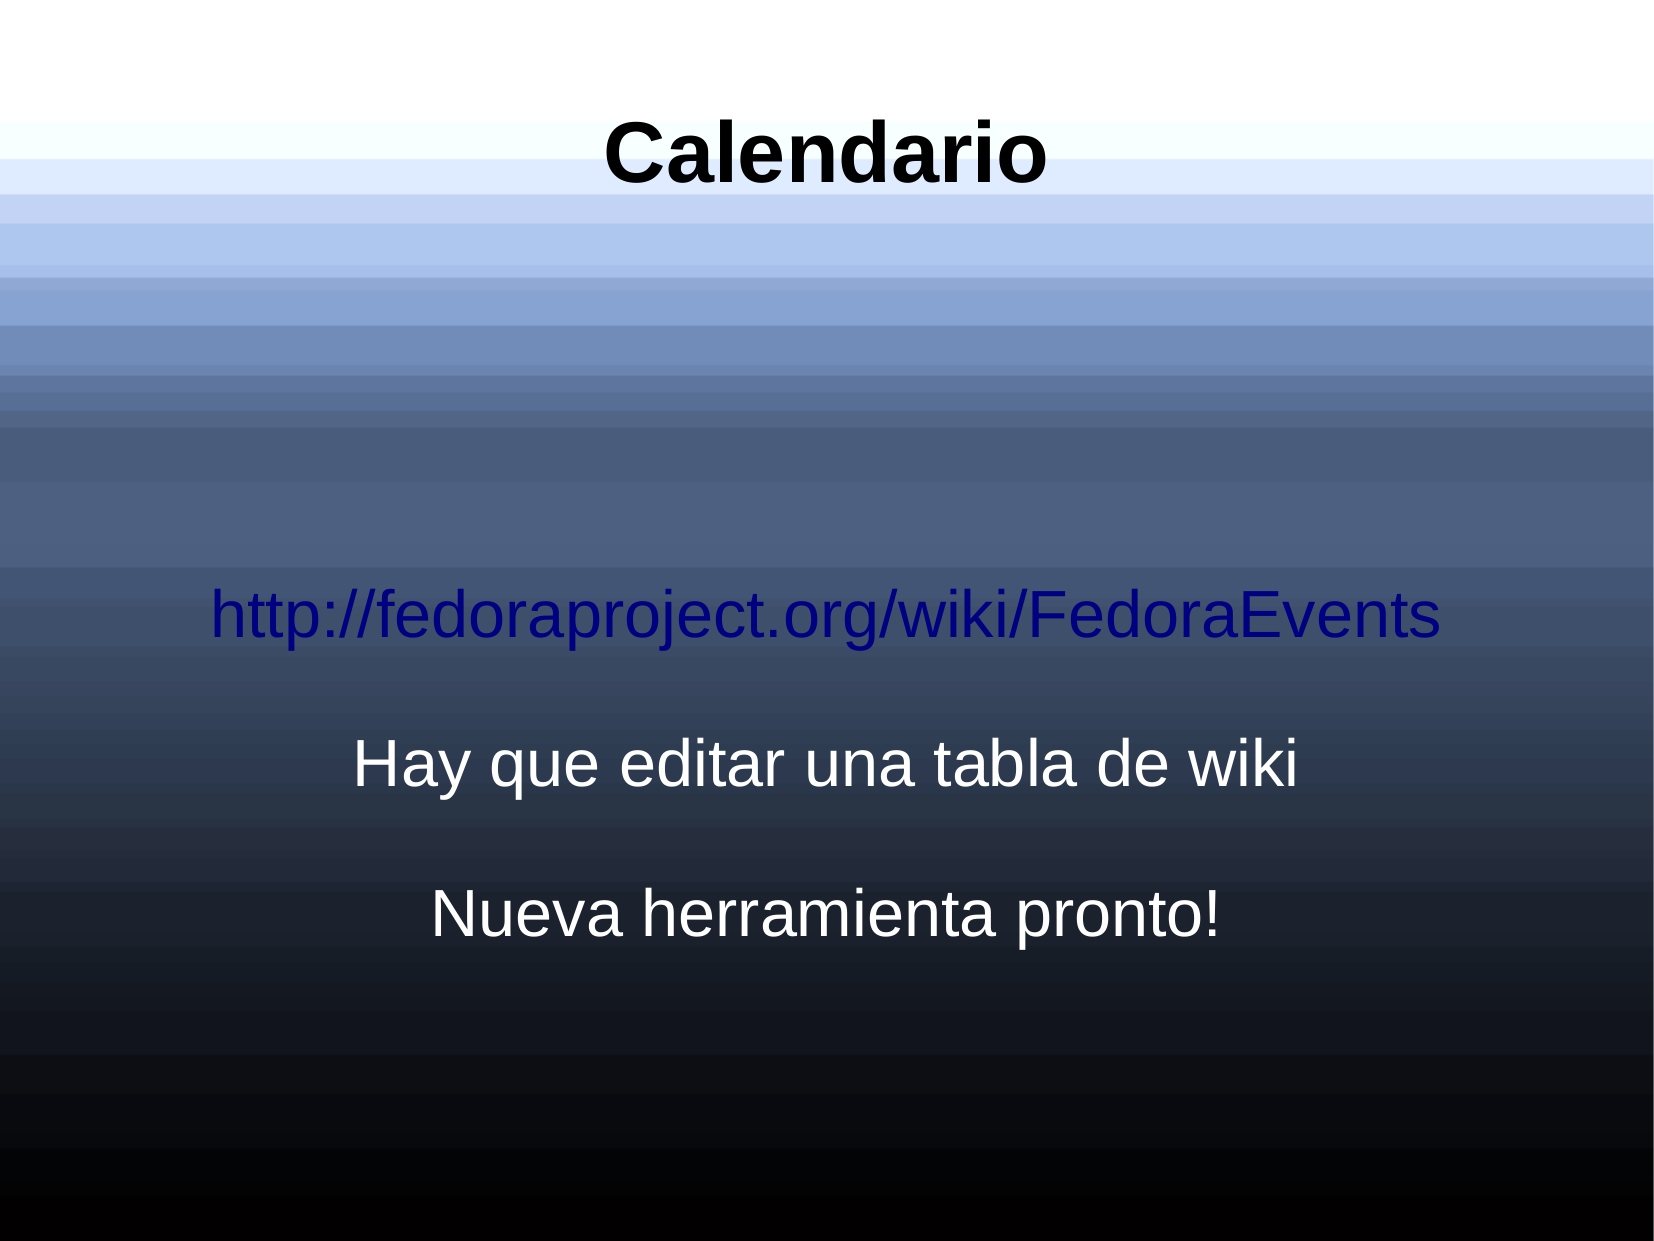

# Calendario
http://fedoraproject.org/wiki/FedoraEvents
Hay que editar una tabla de wiki
Nueva herramienta pronto!